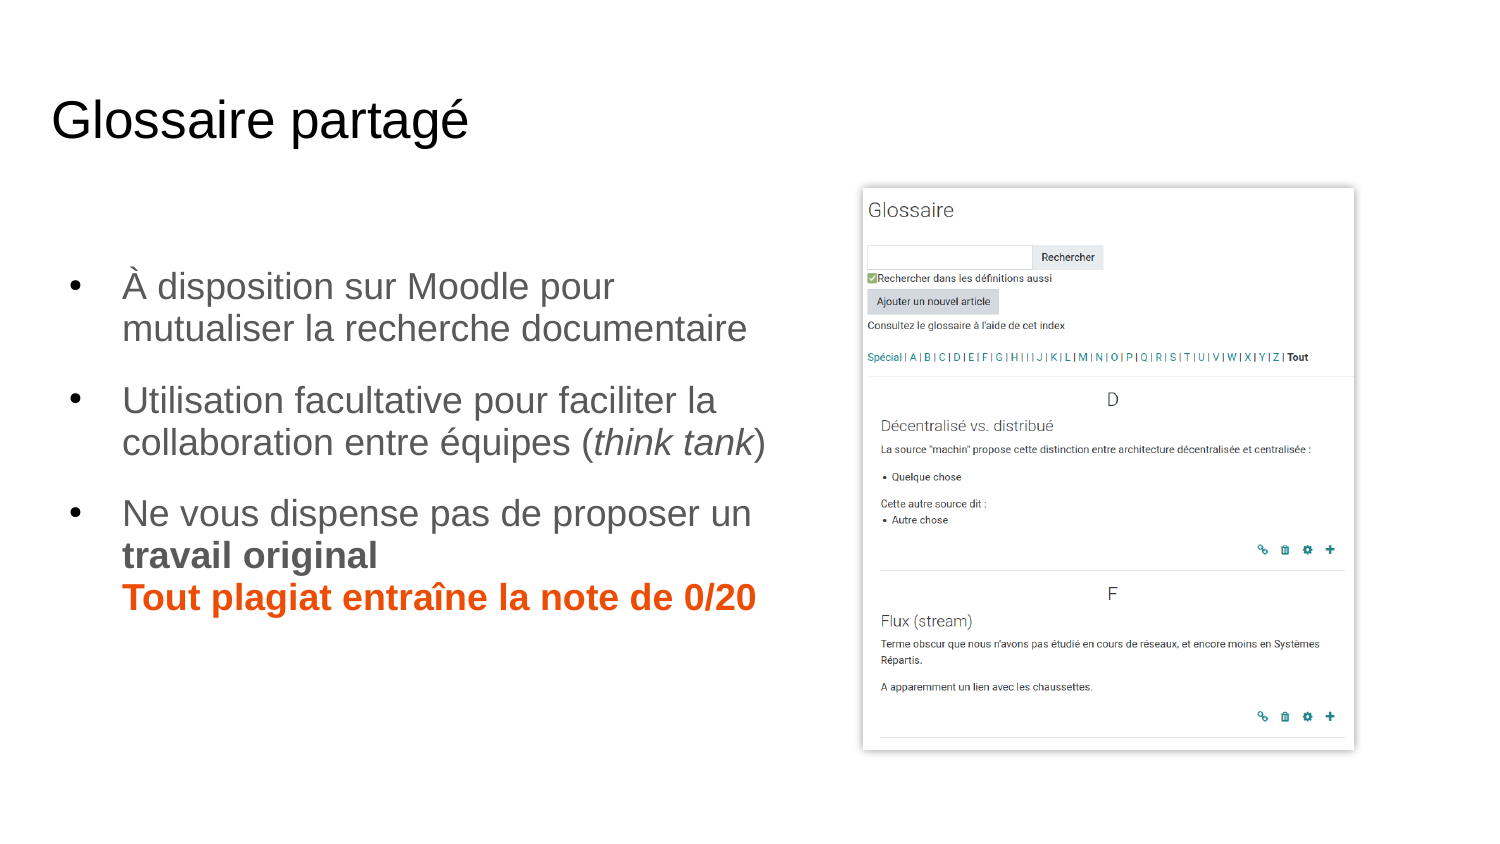

# Glossaire partagé
À disposition sur Moodle pour mutualiser la recherche documentaire
Utilisation facultative pour faciliter la collaboration entre équipes (think tank)
Ne vous dispense pas de proposer un travail original 
Tout plagiat entraîne la note de 0/20